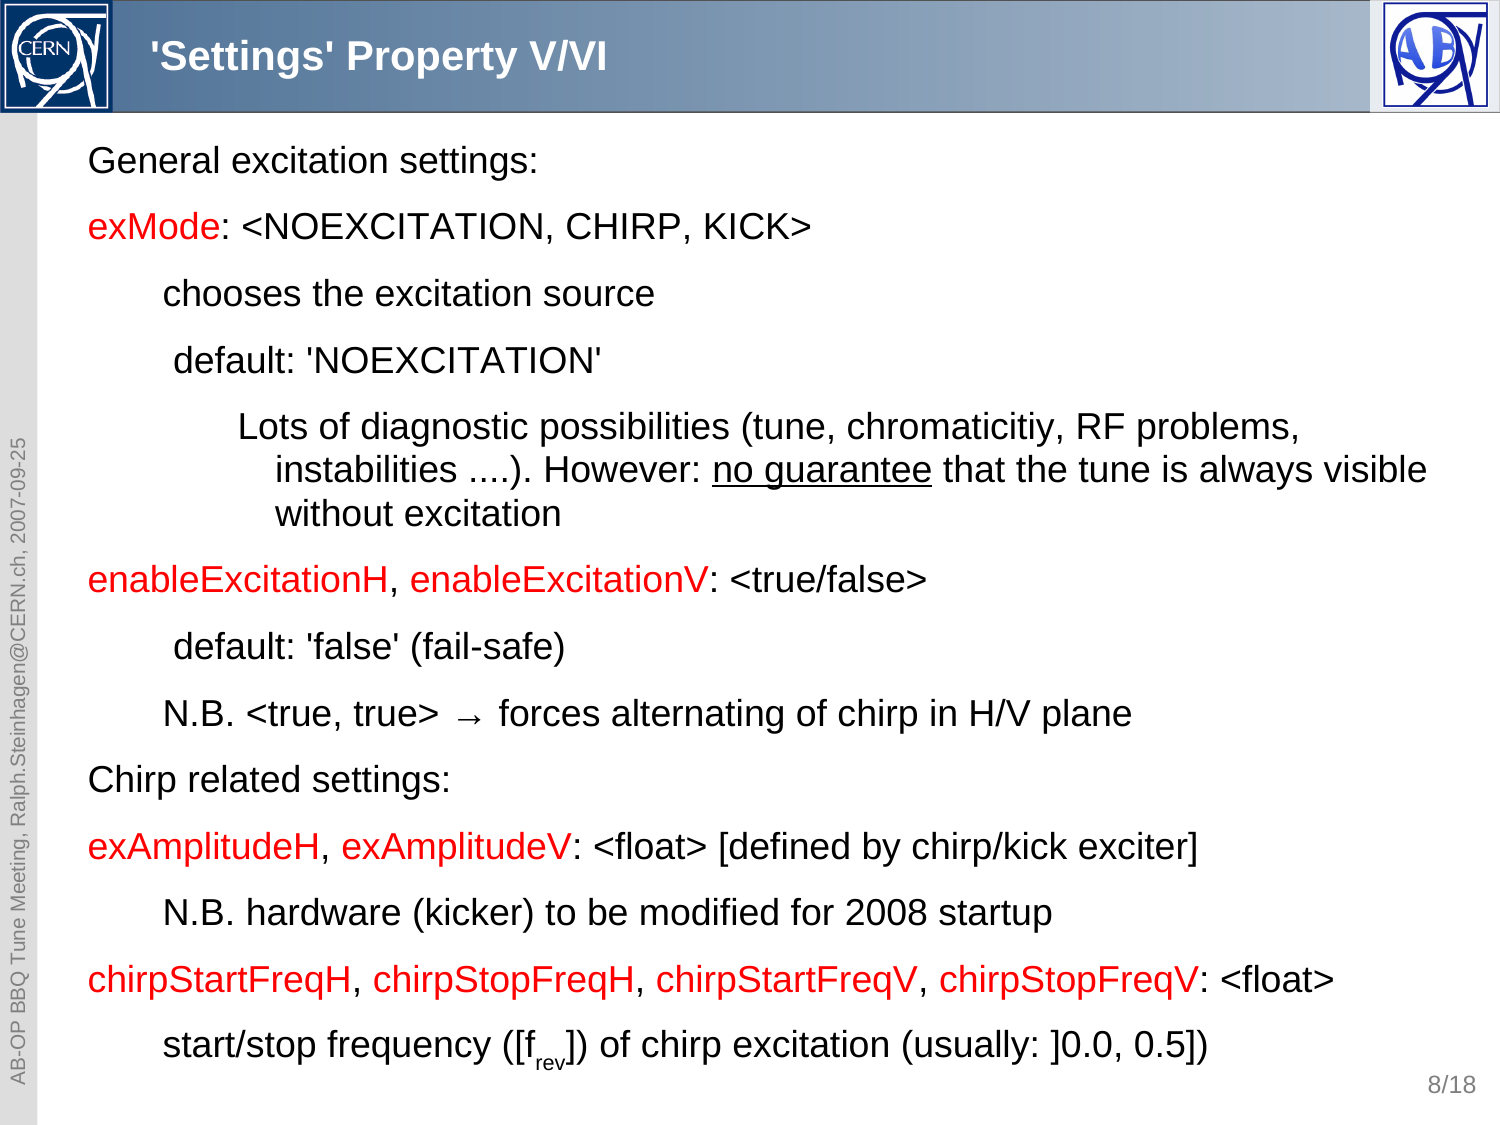

# 'Settings' Property V/VI
General excitation settings:
exMode: <NOEXCITATION, CHIRP, KICK>
chooses the excitation source
 default: 'NOEXCITATION'
Lots of diagnostic possibilities (tune, chromaticitiy, RF problems, instabilities ....). However: no guarantee that the tune is always visible without excitation
enableExcitationH, enableExcitationV: <true/false>
 default: 'false' (fail-safe)
N.B. <true, true> → forces alternating of chirp in H/V plane
Chirp related settings:
exAmplitudeH, exAmplitudeV: <float> [defined by chirp/kick exciter]
N.B. hardware (kicker) to be modified for 2008 startup
chirpStartFreqH, chirpStopFreqH, chirpStartFreqV, chirpStopFreqV: <float>
start/stop frequency ([frev]) of chirp excitation (usually: ]0.0, 0.5])